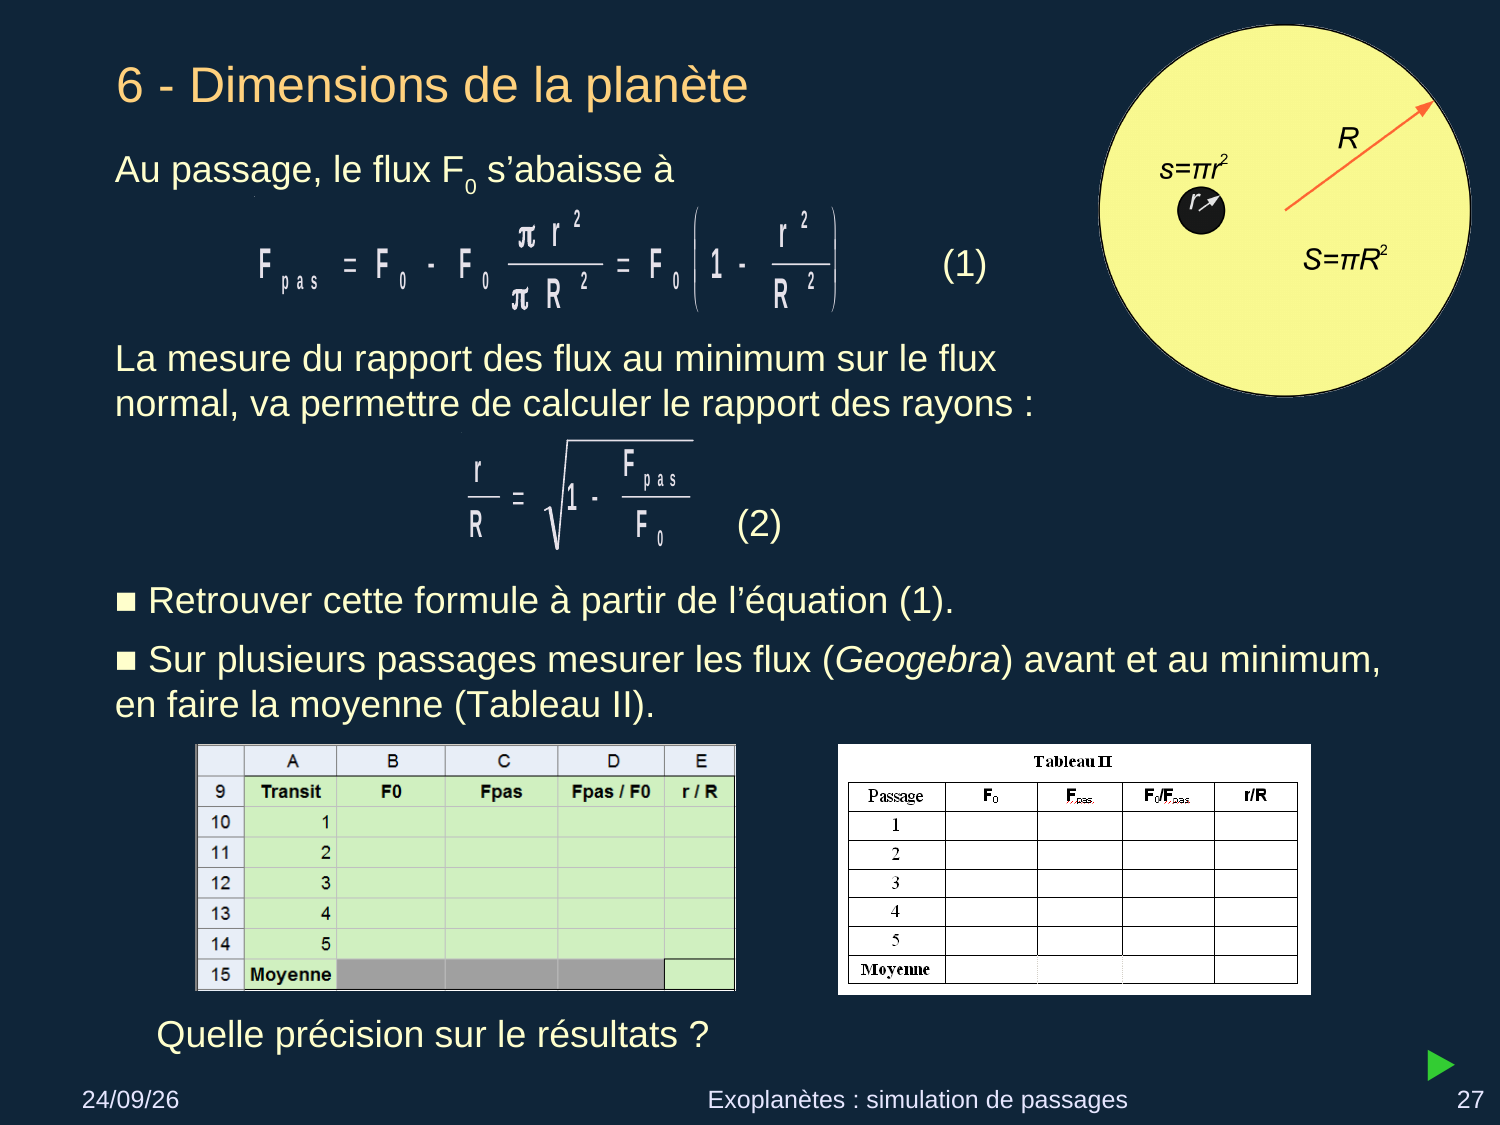

6 - Dimensions de la planète
Au passage, le flux F0 s’abaisse à
(1)
La mesure du rapport des flux au minimum sur le flux normal, va permettre de calculer le rapport des rayons :
(2)
■ Retrouver cette formule à partir de l’équation (1).
■ Sur plusieurs passages mesurer les flux (Geogebra) avant et au minimum, en faire la moyenne (Tableau II).
Quelle précision sur le résultats ?

Exoplanètes : simulation de passages
27